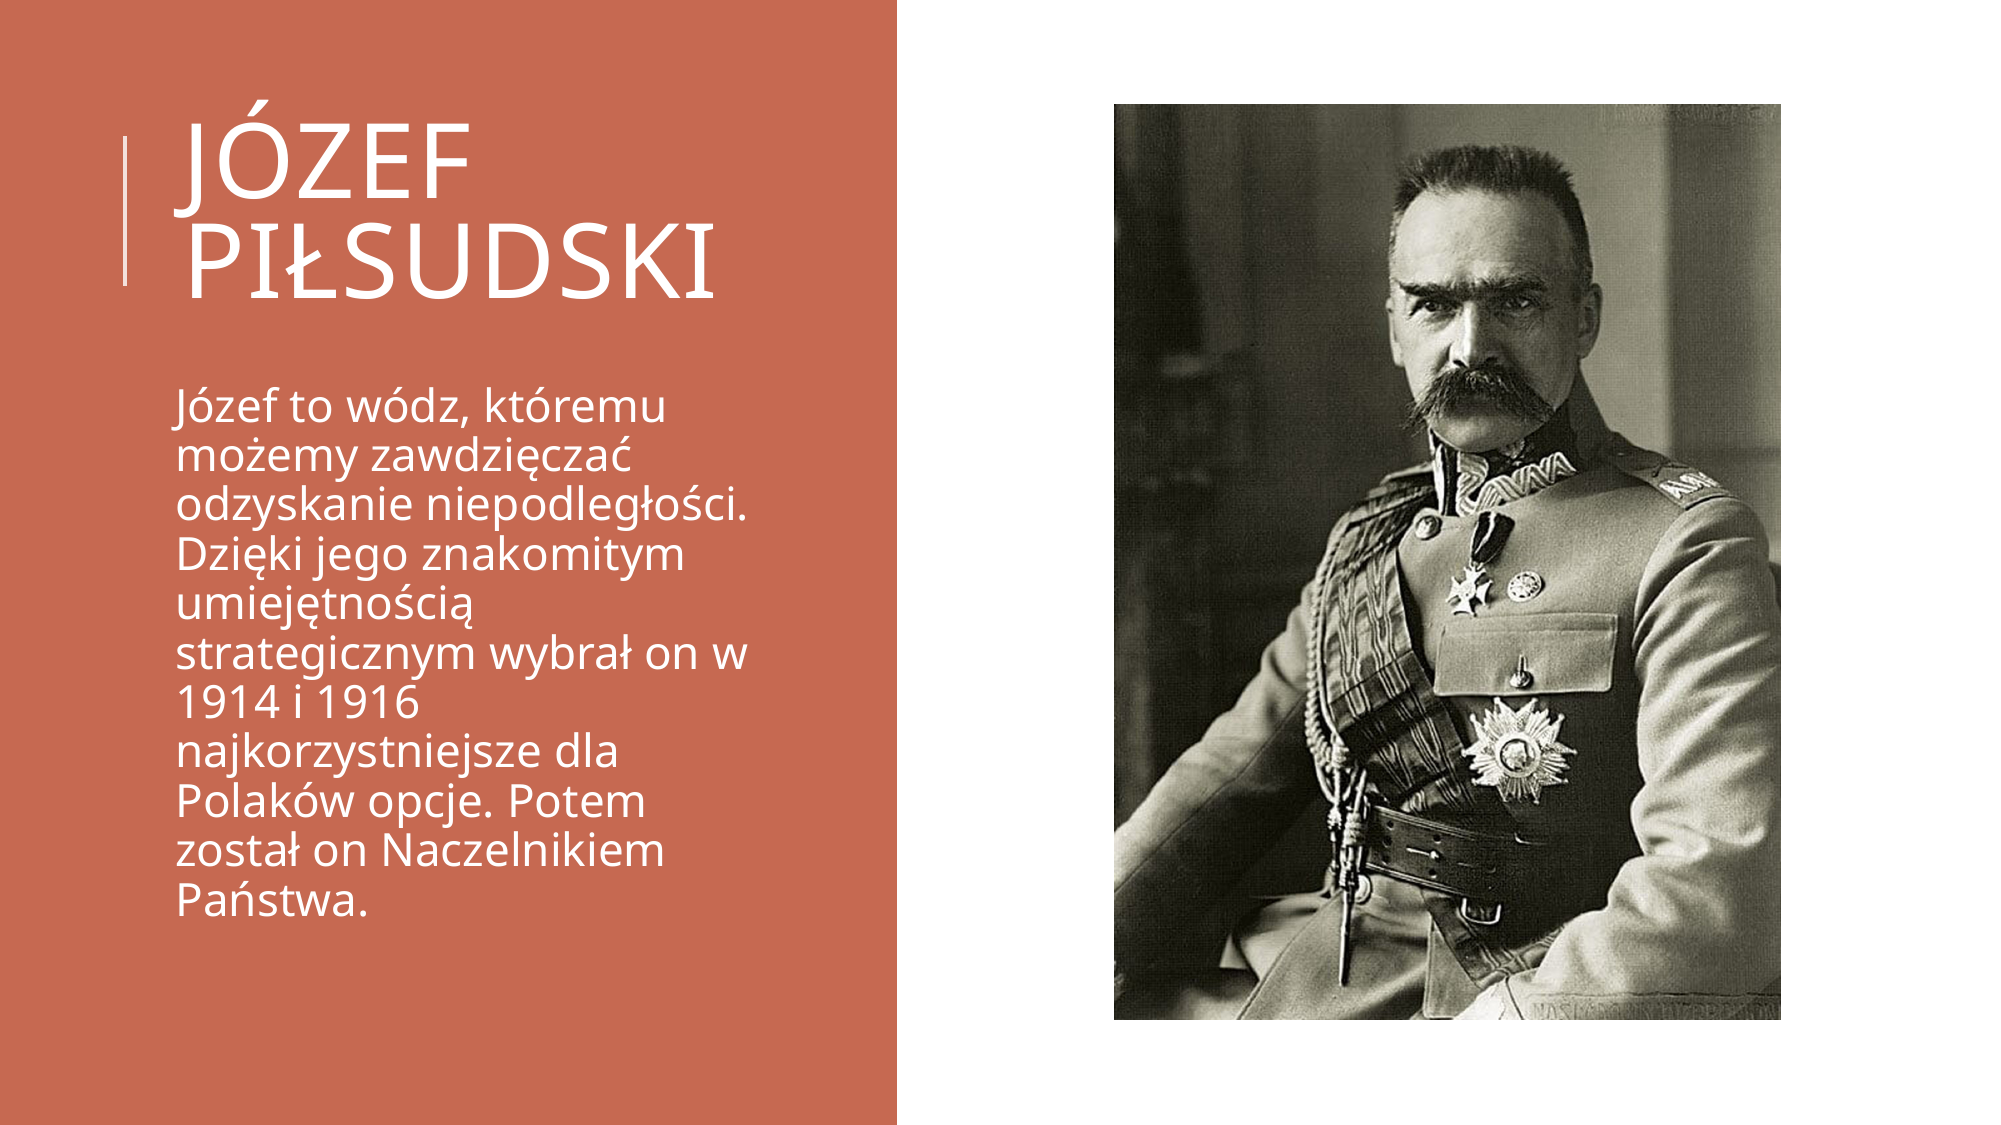

# Józef Piłsudski
Józef to wódz, któremu możemy zawdzięczać odzyskanie niepodległości. Dzięki jego znakomitym umiejętnością strategicznym wybrał on w 1914 i 1916 najkorzystniejsze dla Polaków opcje. Potem został on Naczelnikiem Państwa.